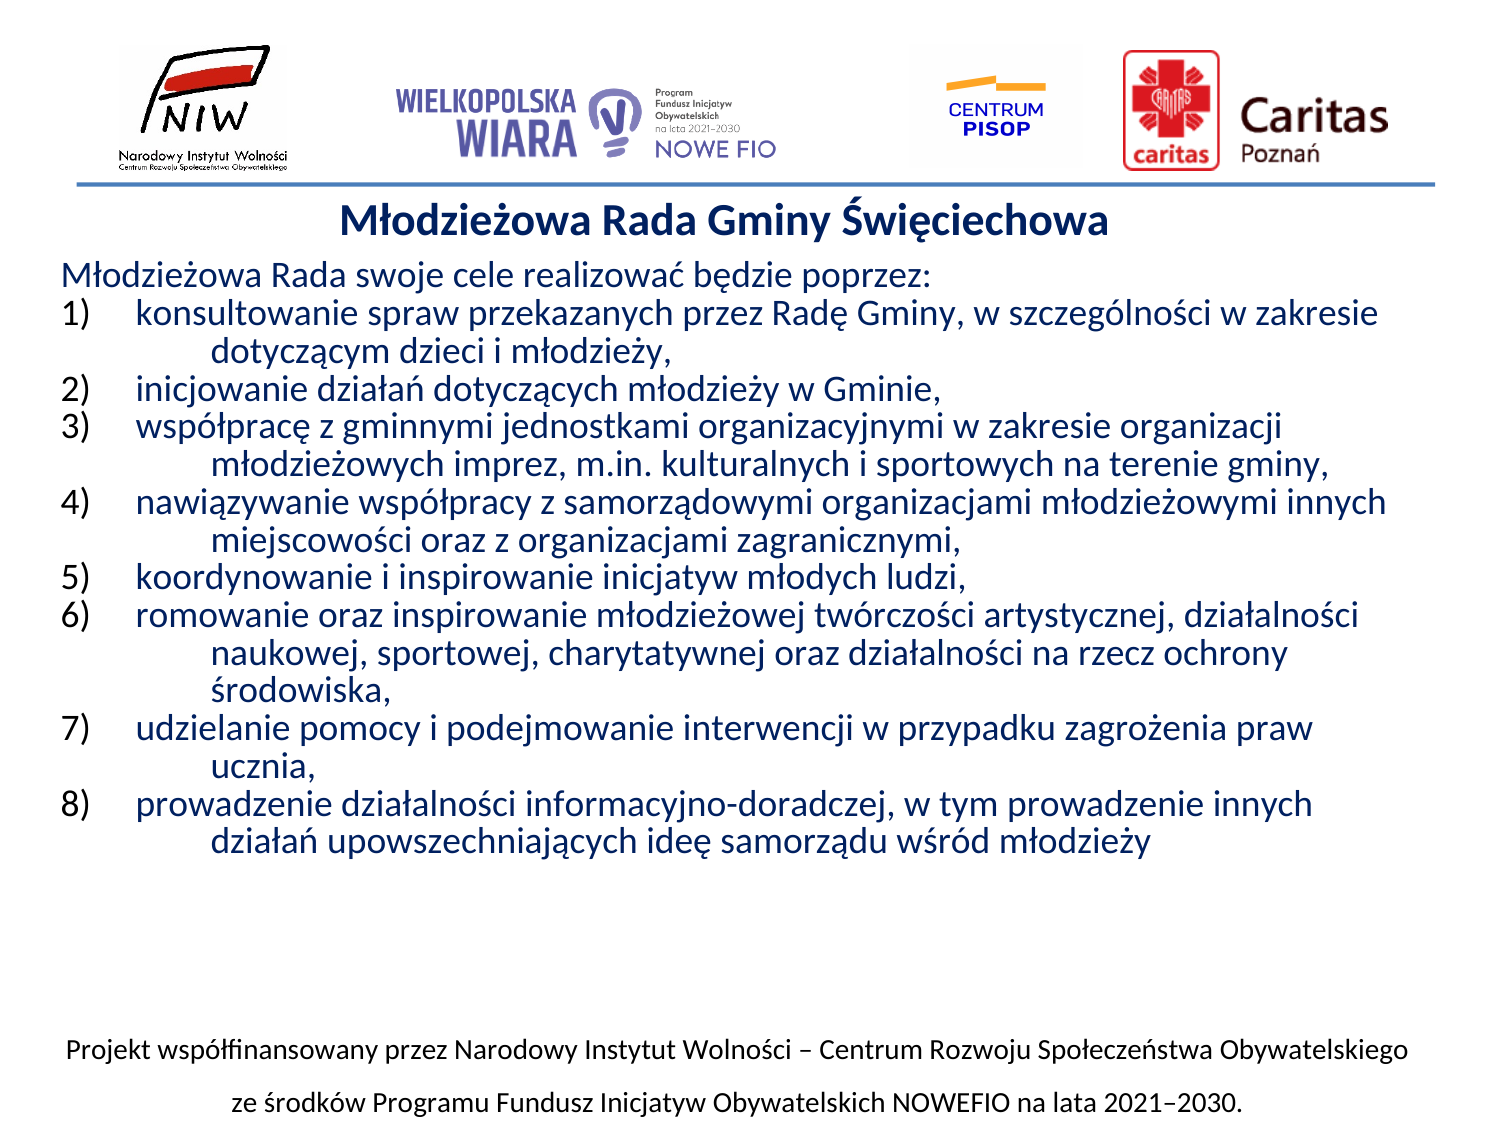

Młodzieżowa Rada Gminy Święciechowa
Młodzieżowa Rada swoje cele realizować będzie poprzez:
konsultowanie spraw przekazanych przez Radę Gminy, w szczególności w zakresie dotyczącym dzieci i młodzieży,
inicjowanie działań dotyczących młodzieży w Gminie,
współpracę z gminnymi jednostkami organizacyjnymi w zakresie organizacji młodzieżowych imprez, m.in. kulturalnych i sportowych na terenie gminy,
nawiązywanie współpracy z samorządowymi organizacjami młodzieżowymi innych miejscowości oraz z organizacjami zagranicznymi,
koordynowanie i inspirowanie inicjatyw młodych ludzi,
romowanie oraz inspirowanie młodzieżowej twórczości artystycznej, działalności naukowej, sportowej, charytatywnej oraz działalności na rzecz ochrony środowiska,
udzielanie pomocy i podejmowanie interwencji w przypadku zagrożenia praw ucznia,
prowadzenie działalności informacyjno-doradczej, w tym prowadzenie innych działań upowszechniających ideę samorządu wśród młodzieży